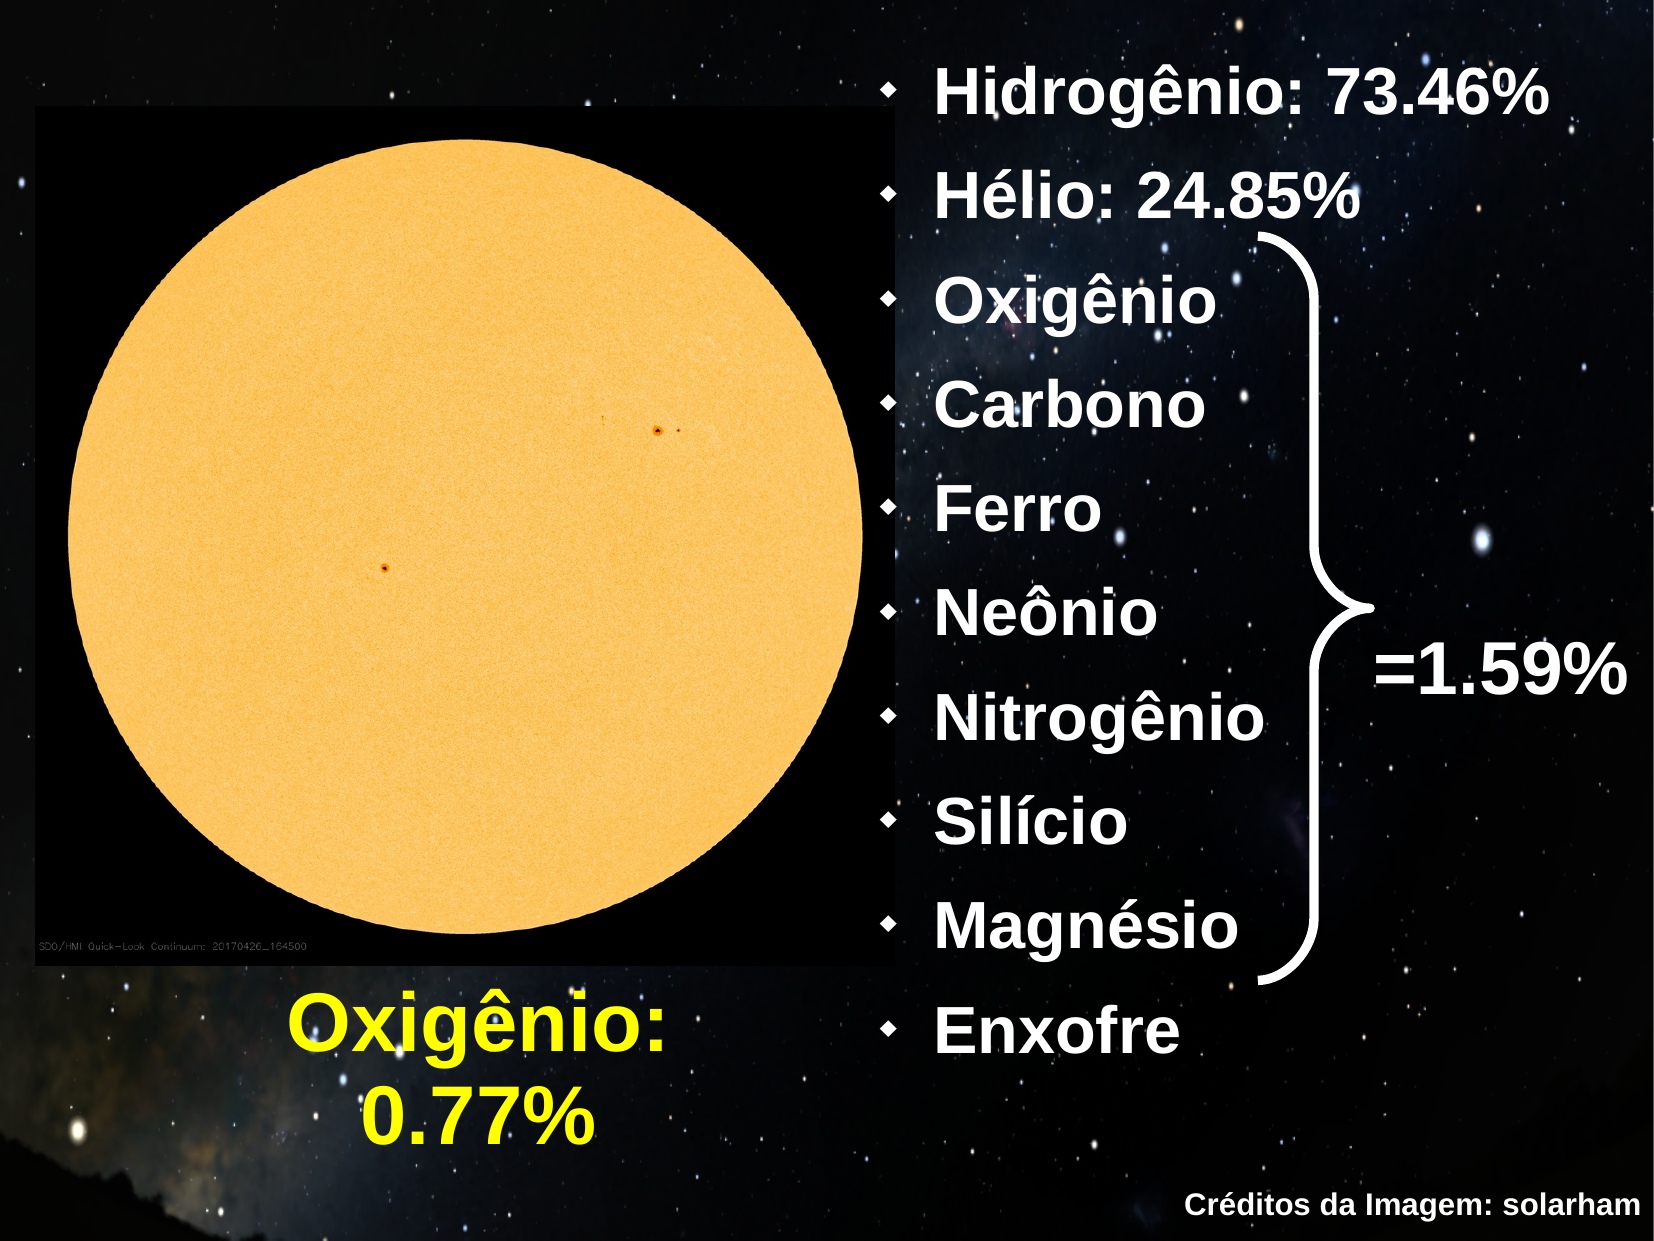

Hidrogênio: 73.46%
Hélio: 24.85%
Oxigênio
Carbono
Ferro
Neônio
Nitrogênio
Silício
Magnésio
Enxofre
#
=1.59%
Oxigênio:
0.77%
Créditos da Imagem: solarham